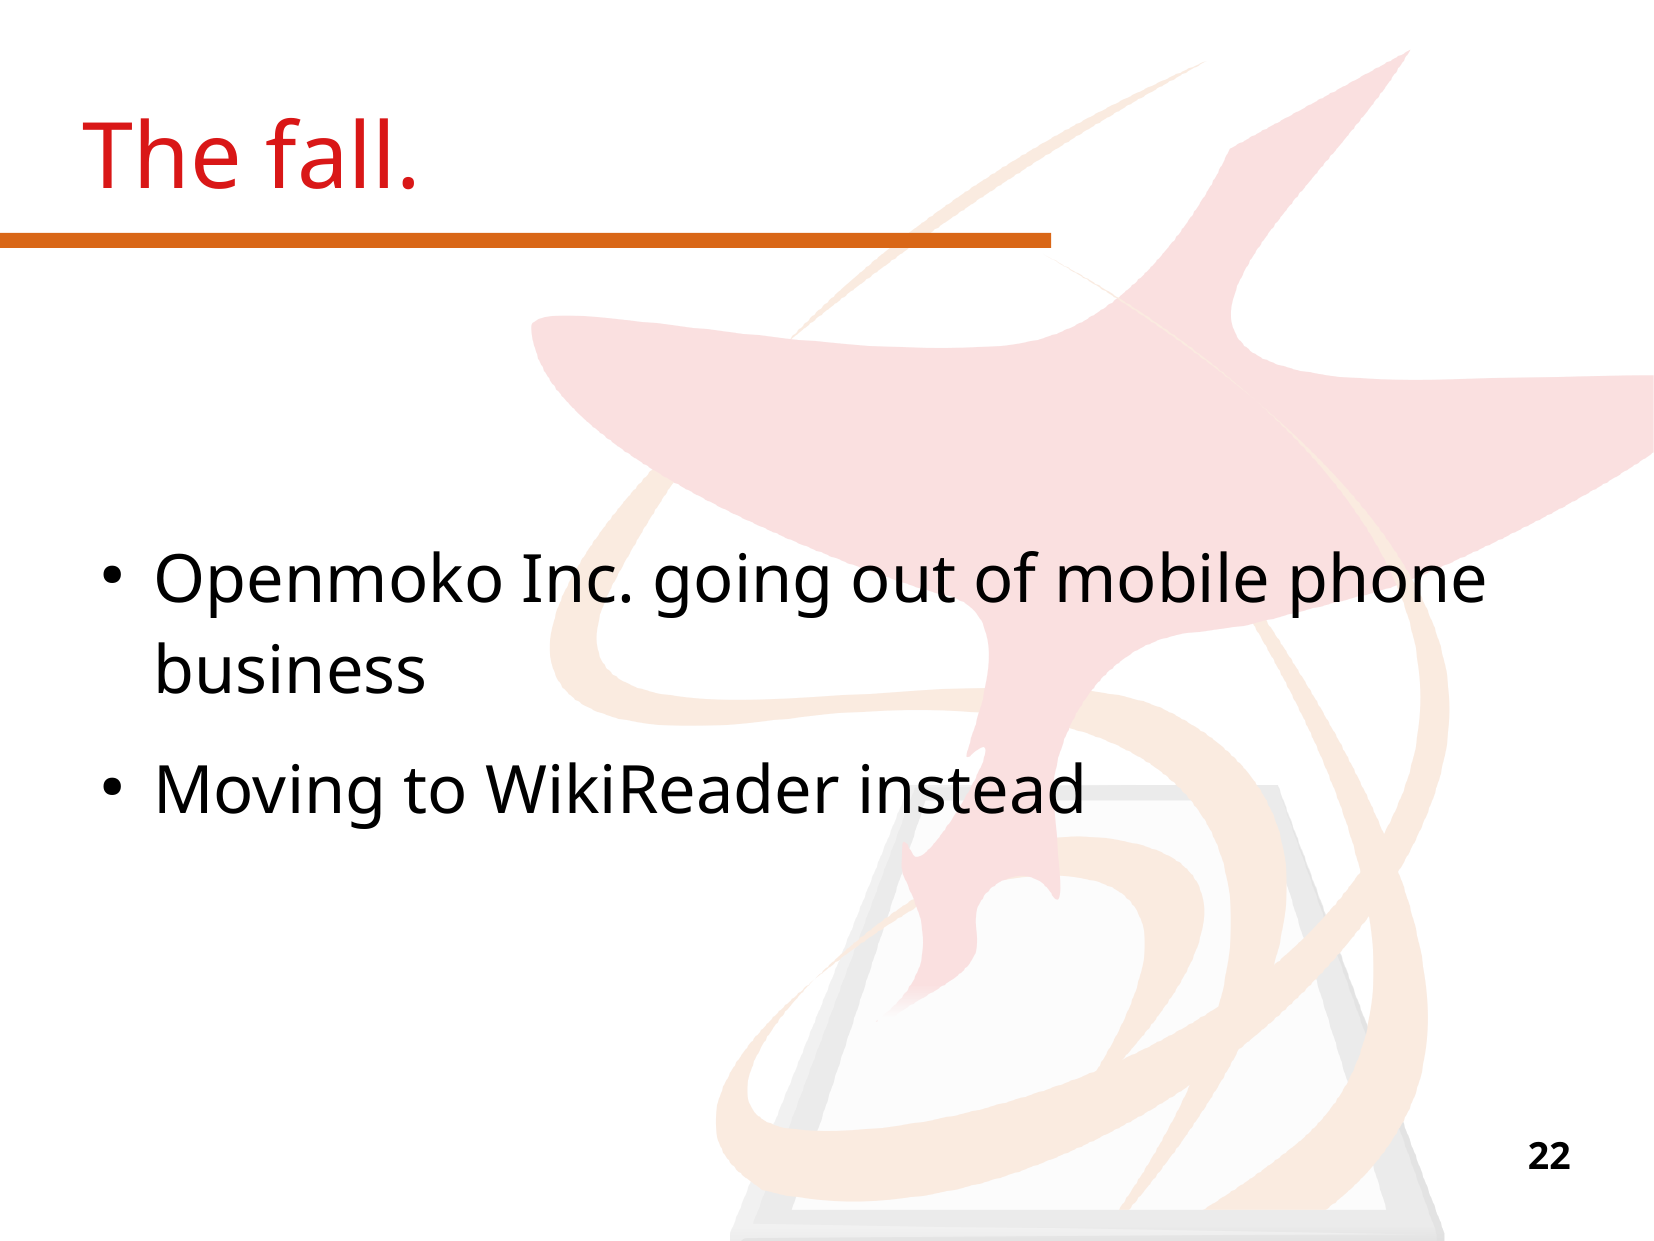

# The fall.
Openmoko Inc. going out of mobile phone business
Moving to WikiReader instead
22